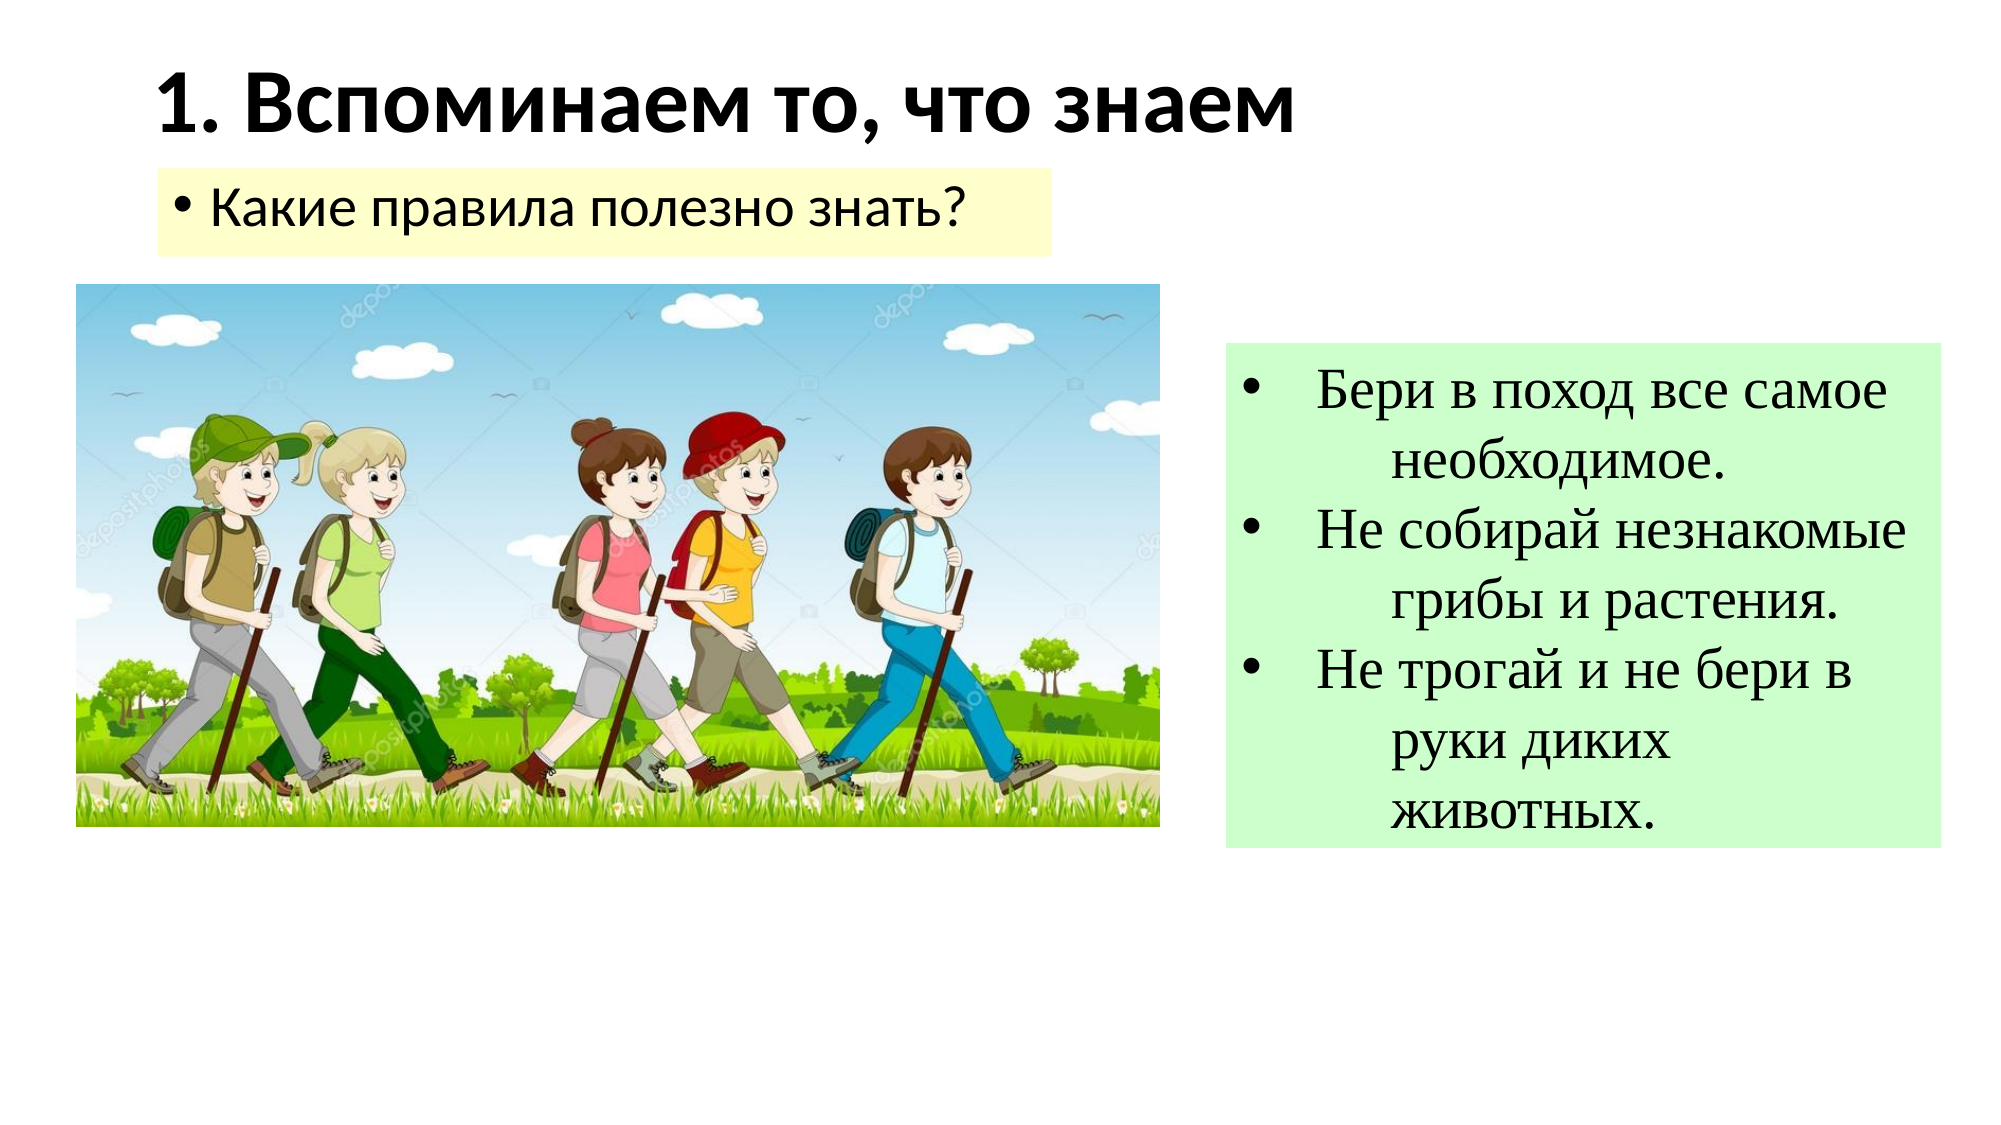

# 1. Вспоминаем то, что знаем
Какие правила полезно знать?
Бери в поход все самое необходимое.
Не собирай незнакомые грибы и растения.
Не трогай и не бери в руки диких животных.